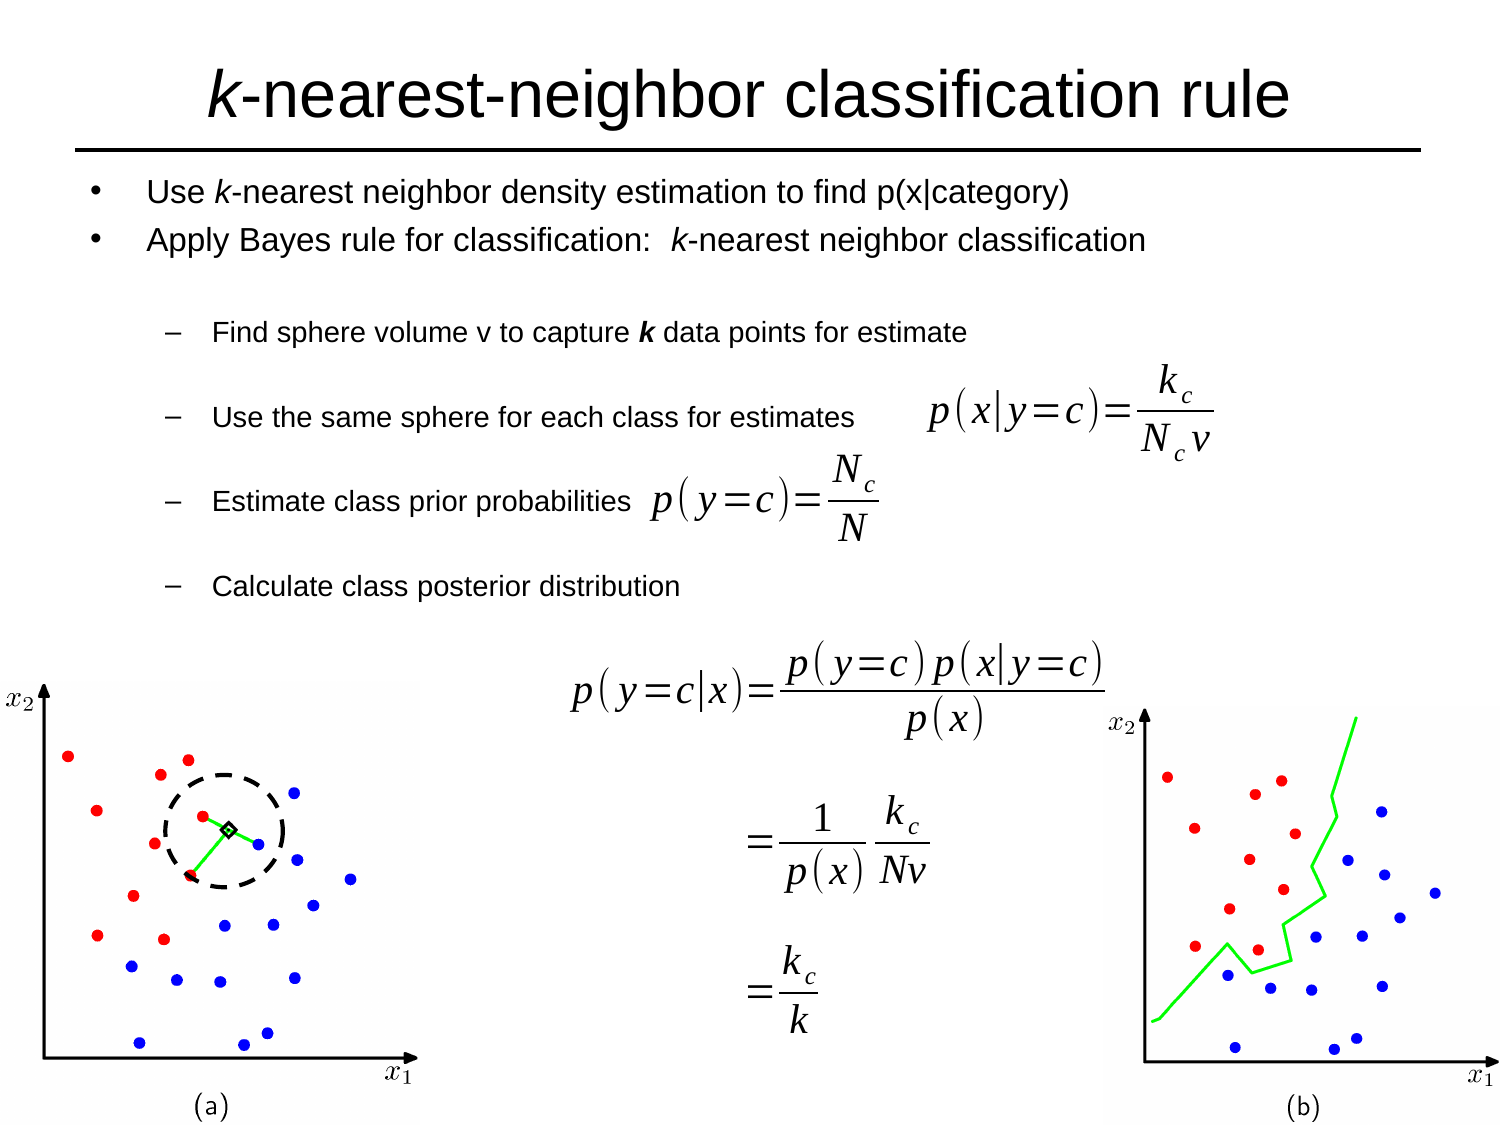

# k-nearest-neighbor classification rule
Use k-nearest neighbor density estimation to find p(x|category)
Apply Bayes rule for classification: k-nearest neighbor classification
Find sphere volume v to capture k data points for estimate
Use the same sphere for each class for estimates
Estimate class prior probabilities
Calculate class posterior distribution